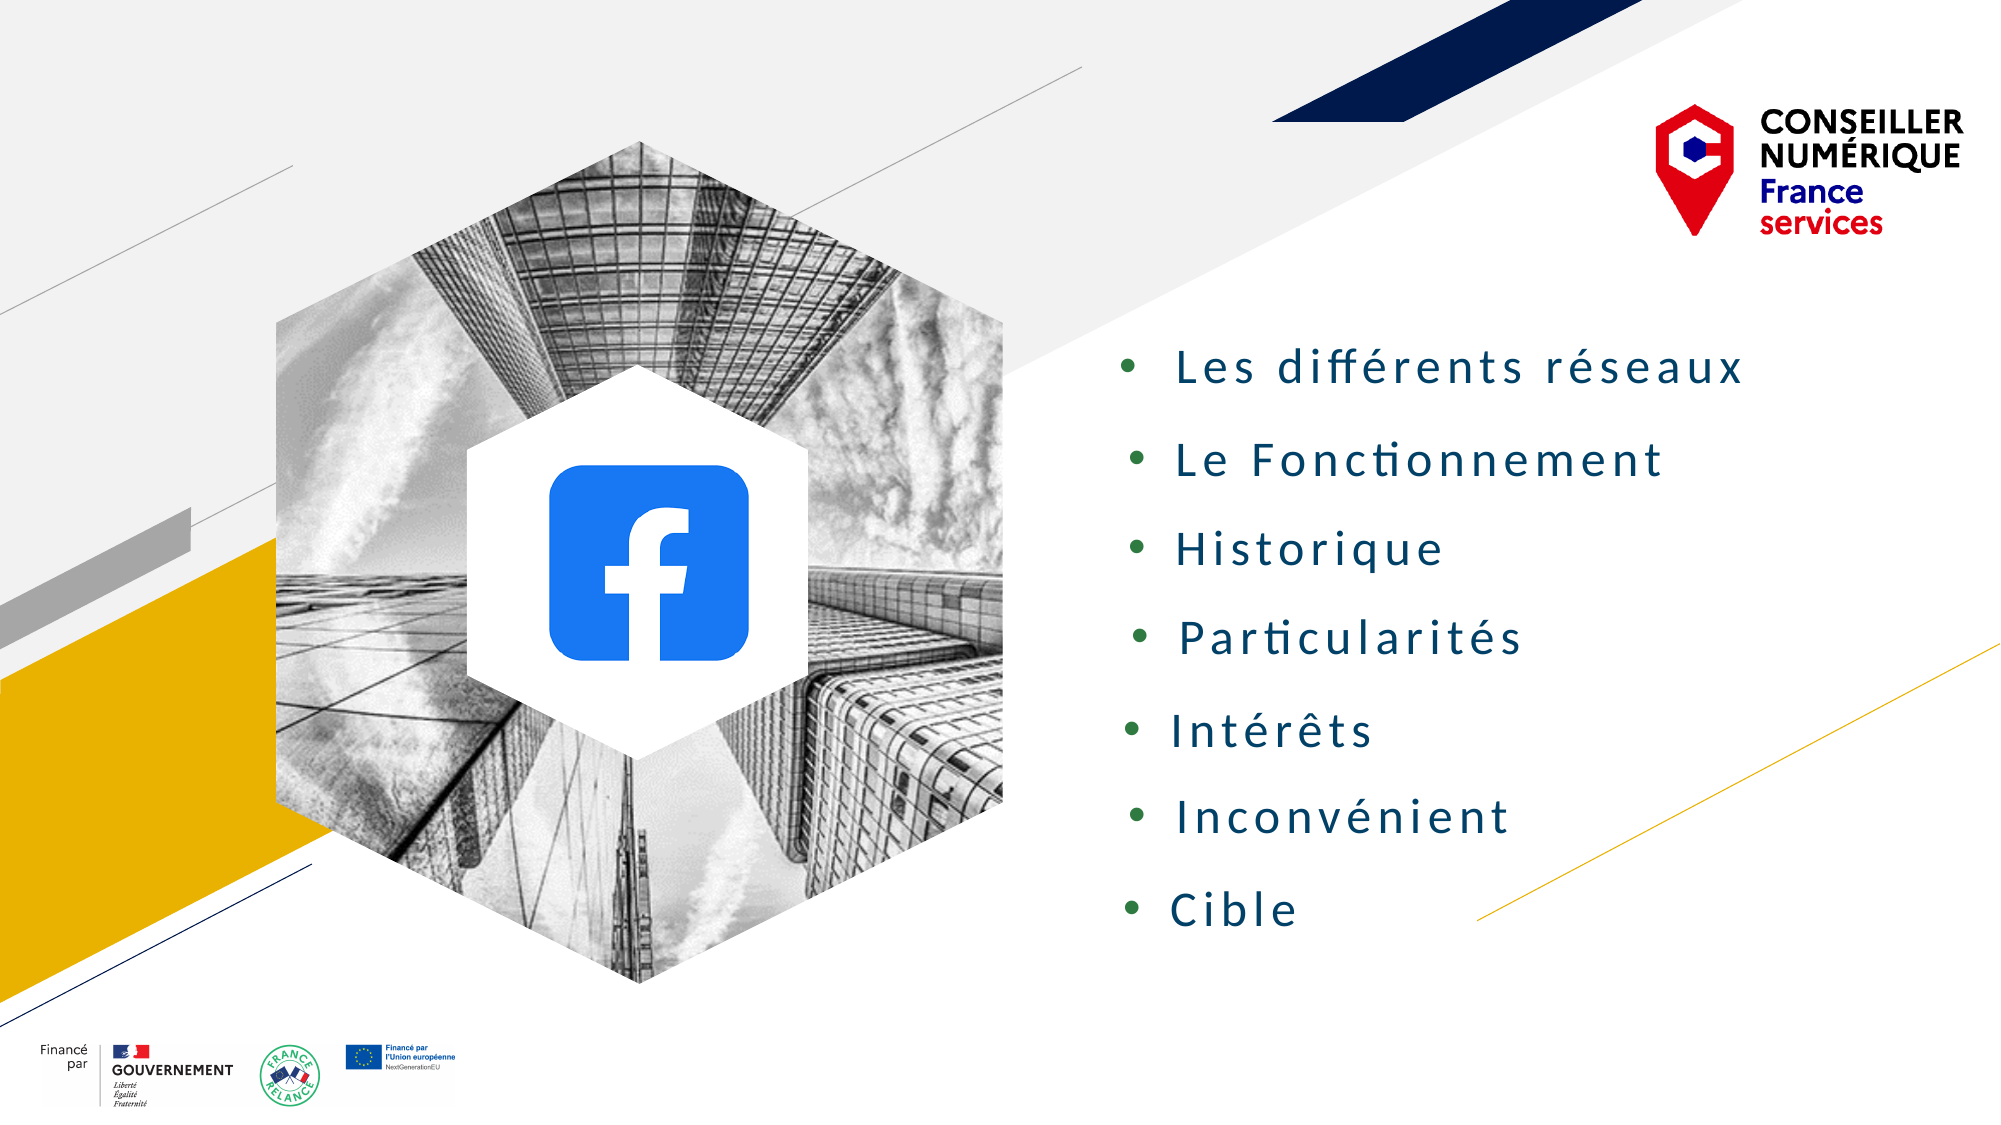

Les différents réseaux
Le Fonctionnement
Historique
Particularités
Intérêts
Inconvénient
Cible